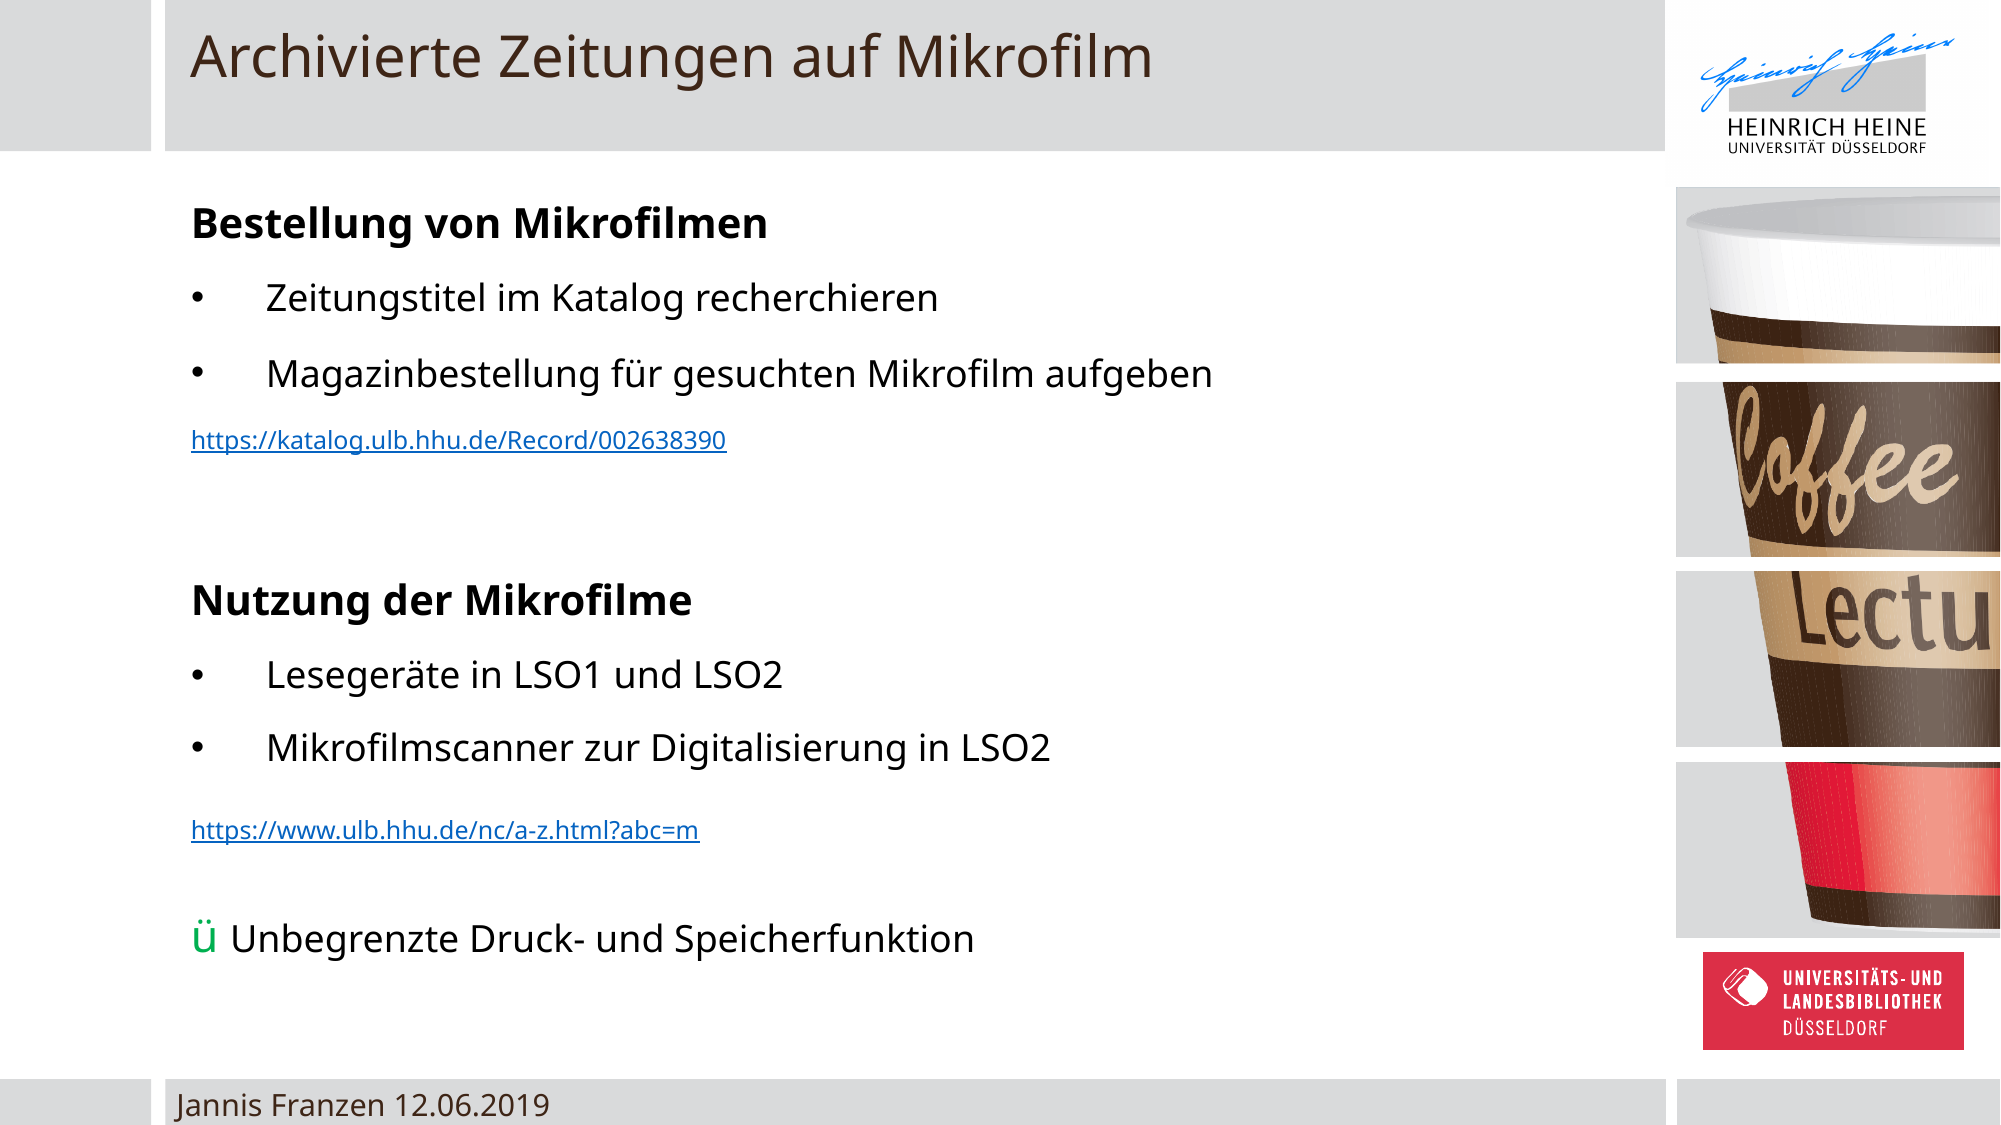

Archivierte Zeitungen auf Mikrofilm
Bestellung von Mikrofilmen
Zeitungstitel im Katalog recherchieren
Magazinbestellung für gesuchten Mikrofilm aufgeben
https://katalog.ulb.hhu.de/Record/002638390
Nutzung der Mikrofilme
Lesegeräte in LSO1 und LSO2
Mikrofilmscanner zur Digitalisierung in LSO2
https://www.ulb.hhu.de/nc/a-z.html?abc=m
ü Unbegrenzte Druck- und Speicherfunktion
Einschränkung nach Medientyp Online/Printmedium (6500/1300 Titel) demonstrieren sowie nach Sprache
Jannis Franzen 12.06.2019